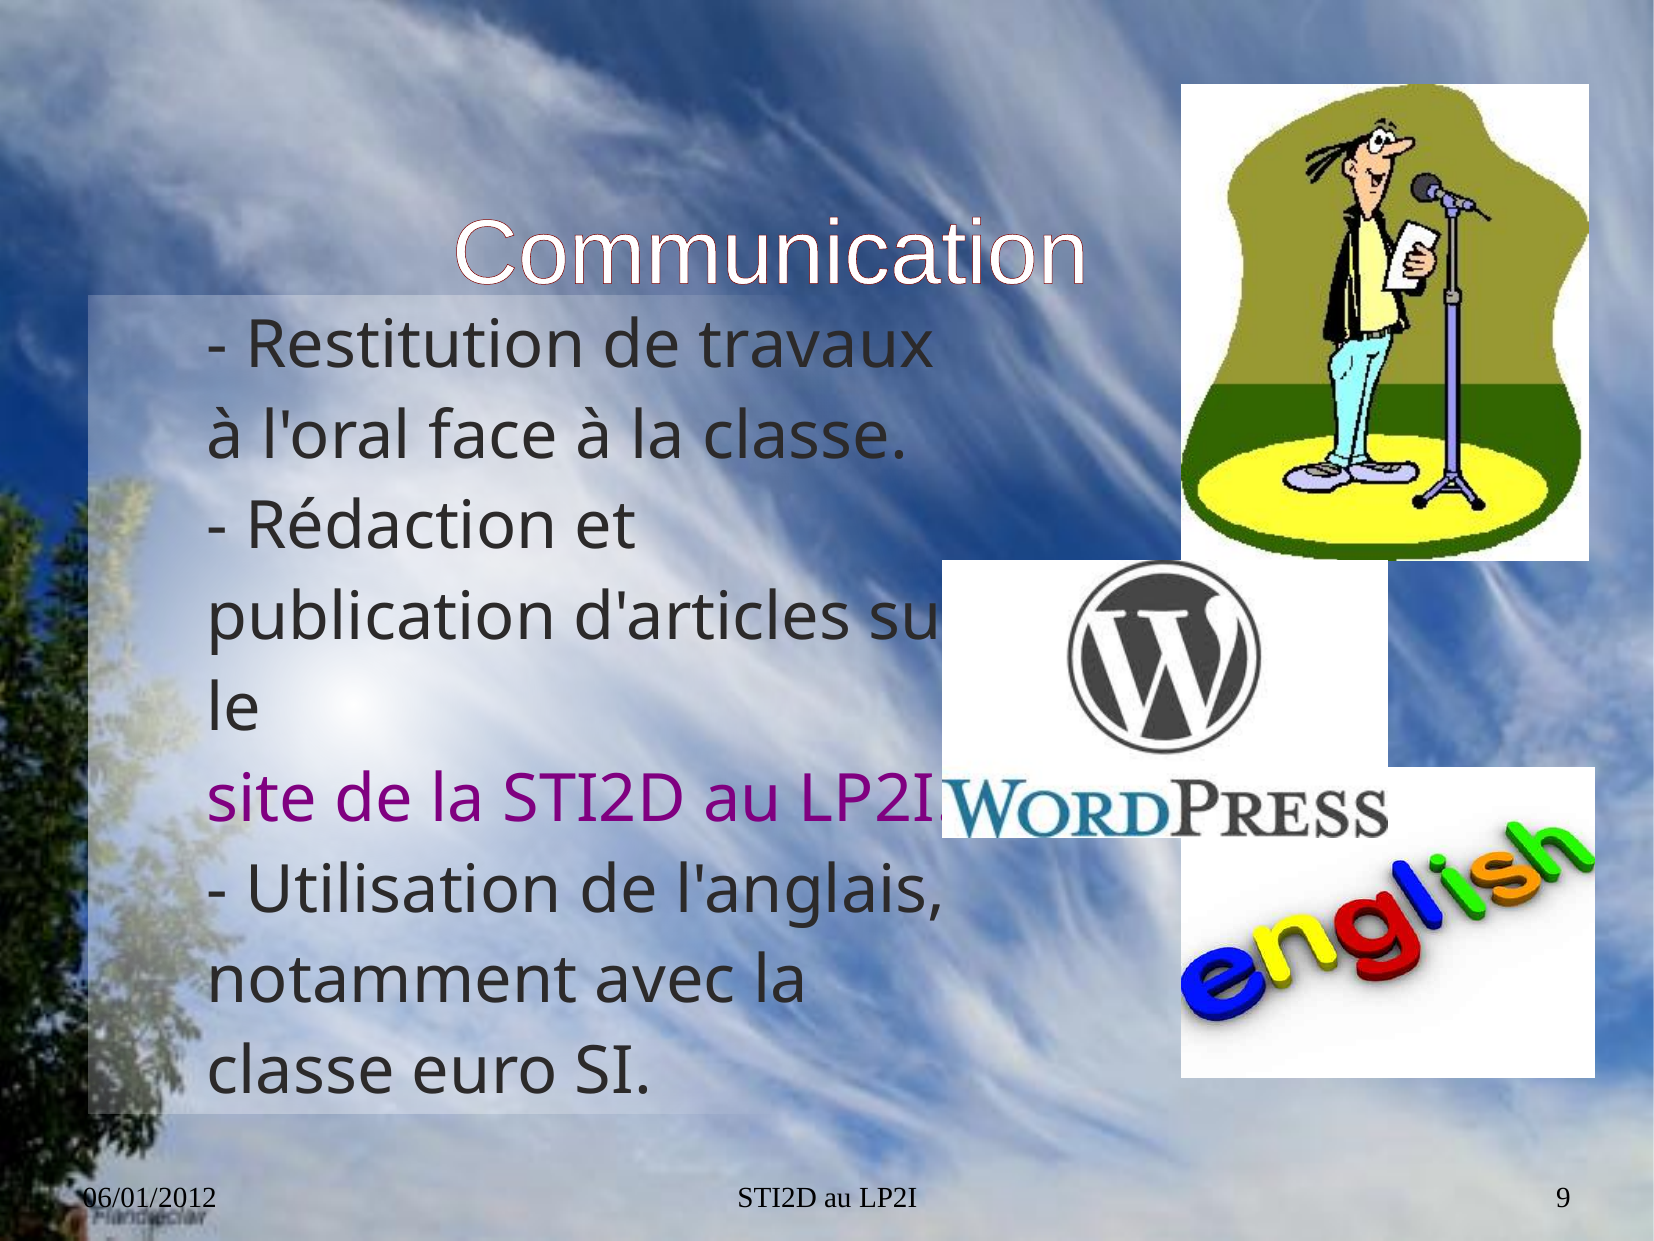

# Communication
- Restitution de travaux à l'oral face à la classe.
- Rédaction et publication d'articles sur le site de la STI2D au LP2I.
- Utilisation de l'anglais, notamment avec la classe euro SI.
06/01/2012
STI2D au LP2I
9